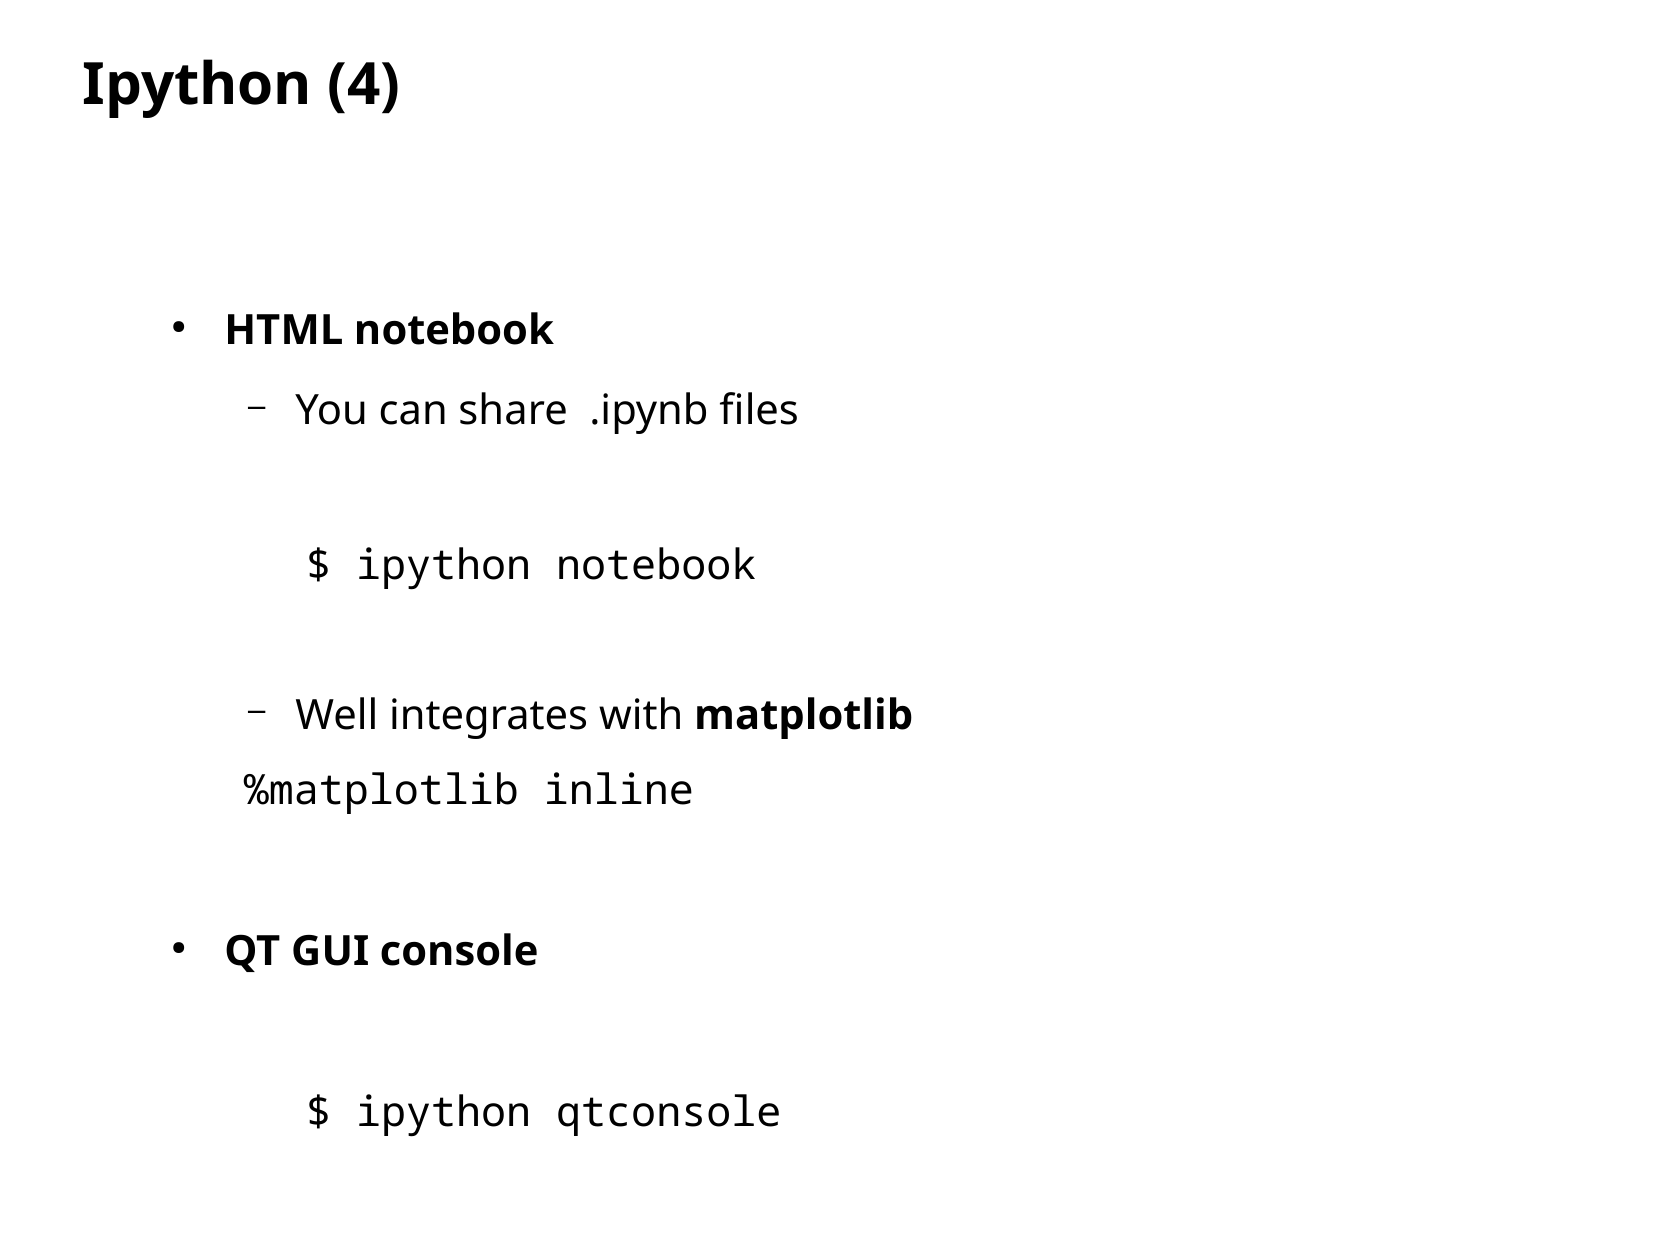

# Ipython (4)
HTML notebook
You can share .ipynb files
 $ ipython notebook
Well integrates with matplotlib
 %matplotlib inline
QT GUI console
 $ ipython qtconsole